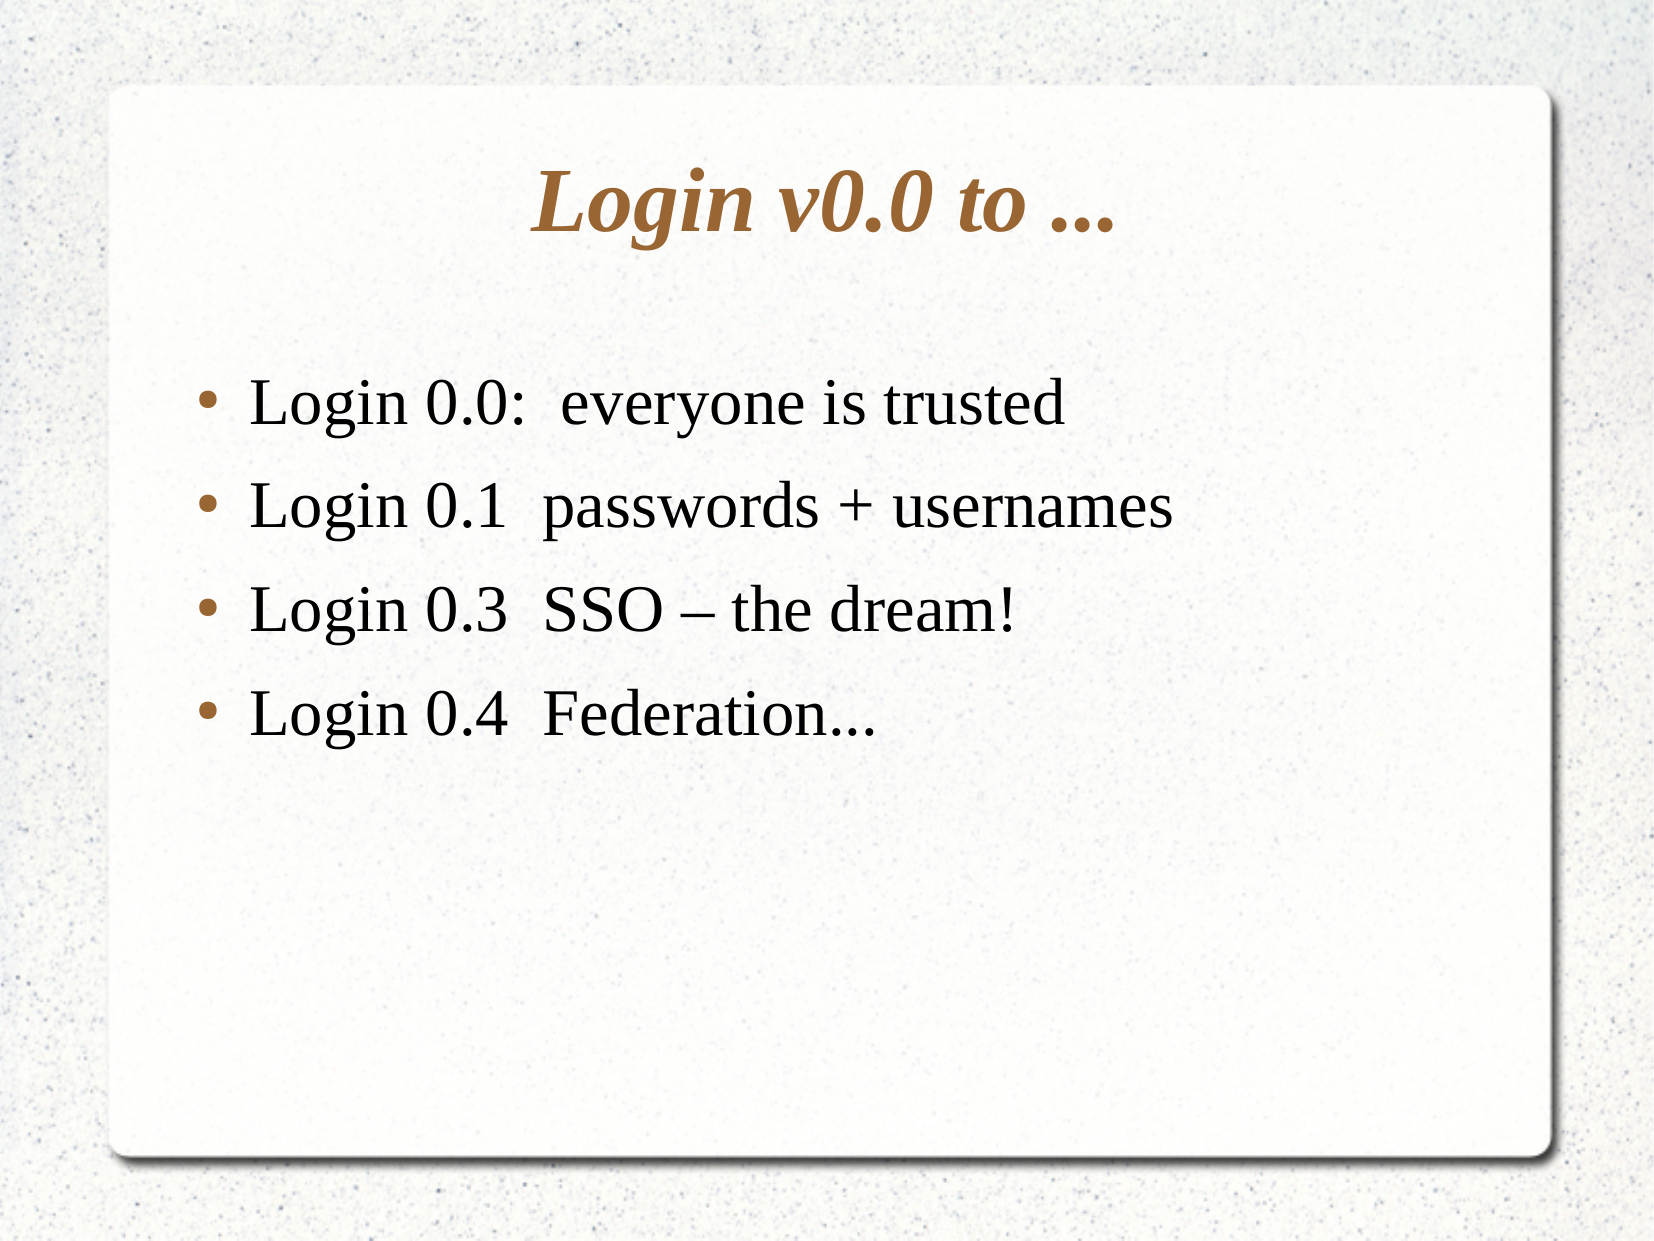

# Login v0.0 to ...
Login 0.0: everyone is trusted
Login 0.1 passwords + usernames
Login 0.3 SSO – the dream!
Login 0.4 Federation...